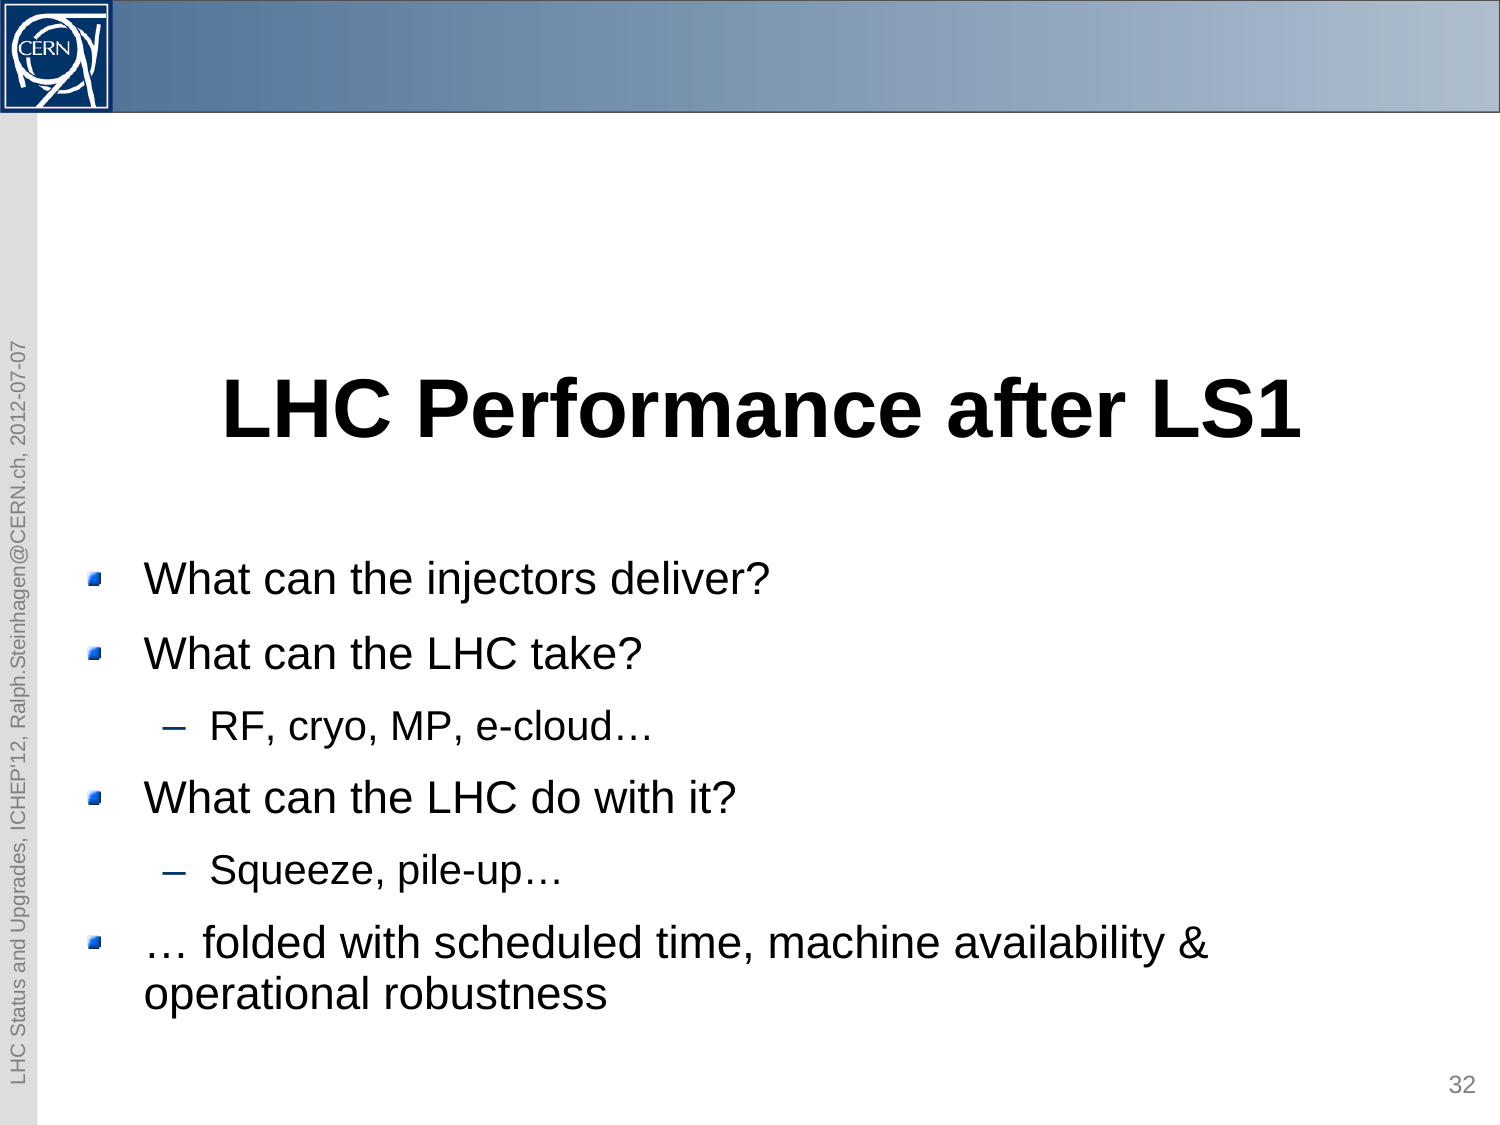

#
LHC Performance after LS1
What can the injectors deliver?
What can the LHC take?
RF, cryo, MP, e-cloud…
What can the LHC do with it?
Squeeze, pile-up…
… folded with scheduled time, machine availability & operational robustness